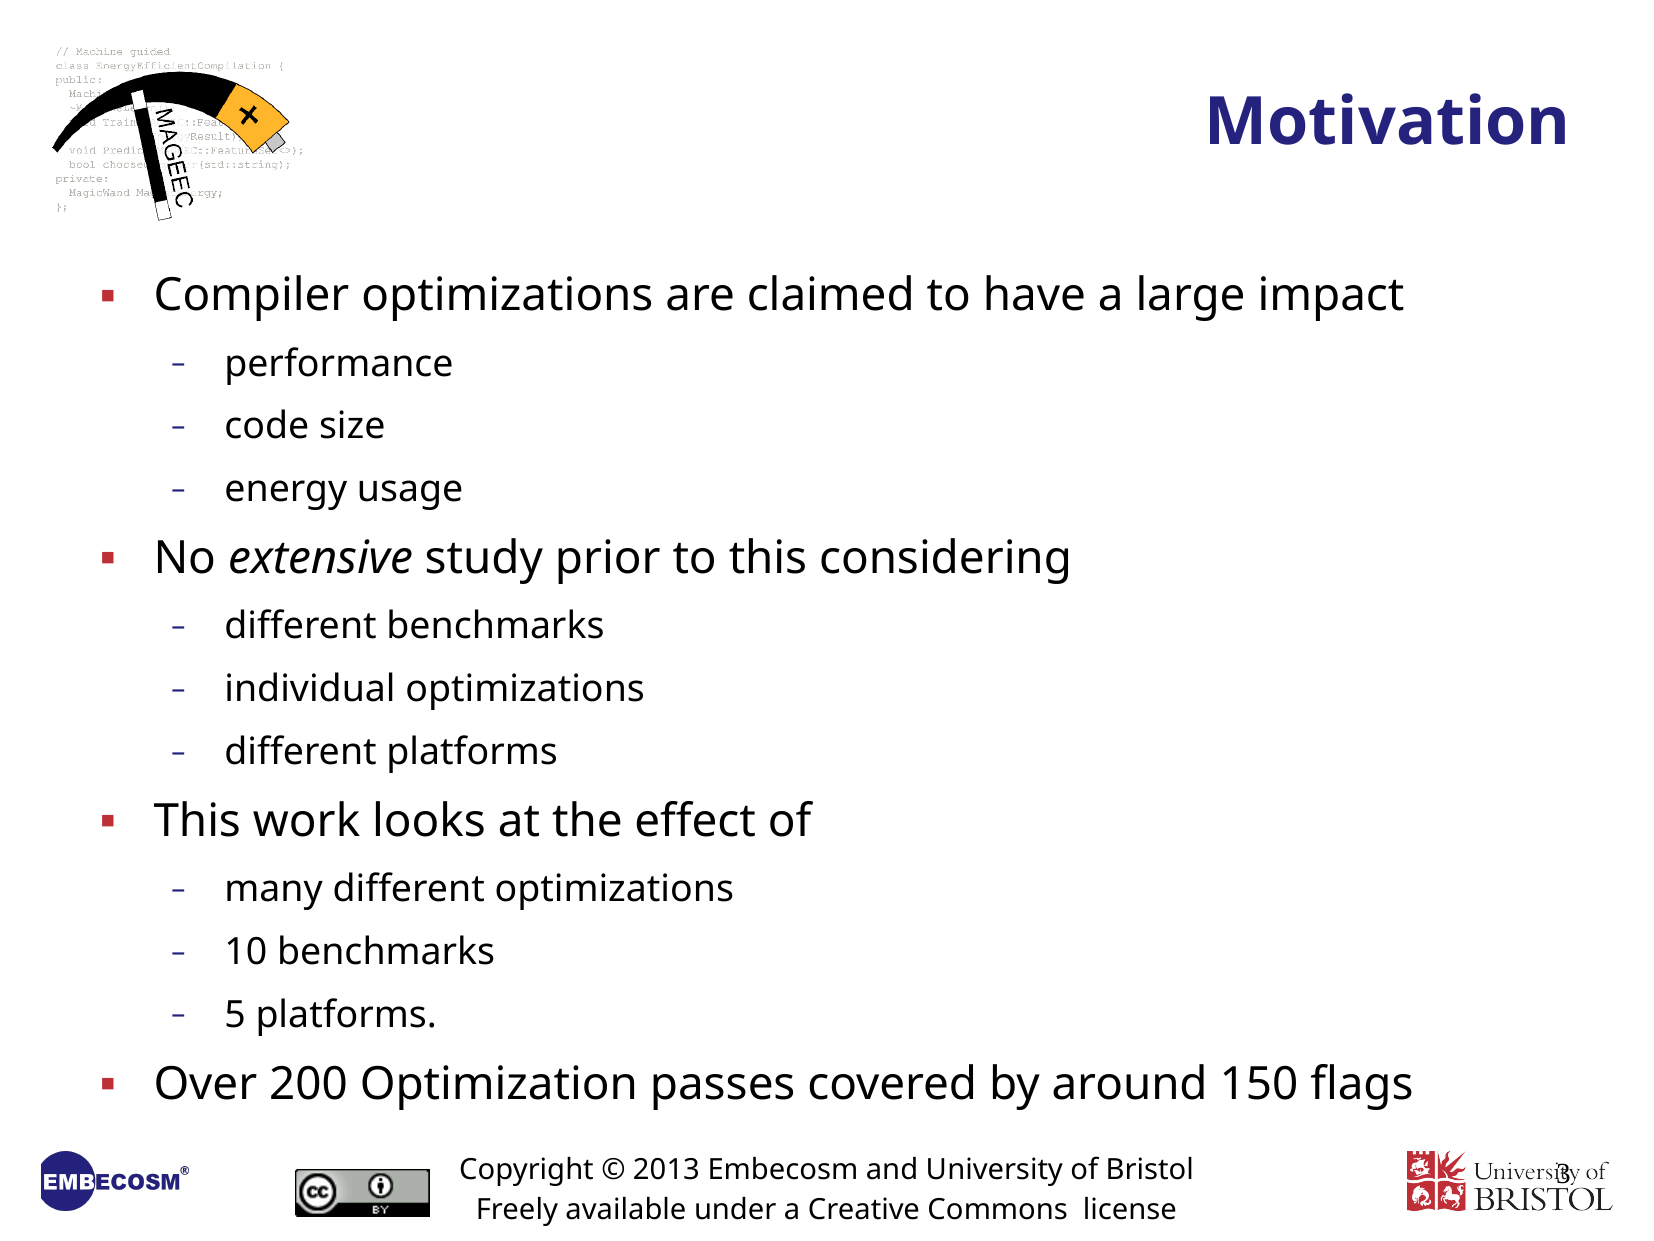

# Motivation
Compiler optimizations are claimed to have a large impact
performance
code size
energy usage
No extensive study prior to this considering
different benchmarks
individual optimizations
different platforms
This work looks at the effect of
many different optimizations
10 benchmarks
5 platforms.
Over 200 Optimization passes covered by around 150 flags
3